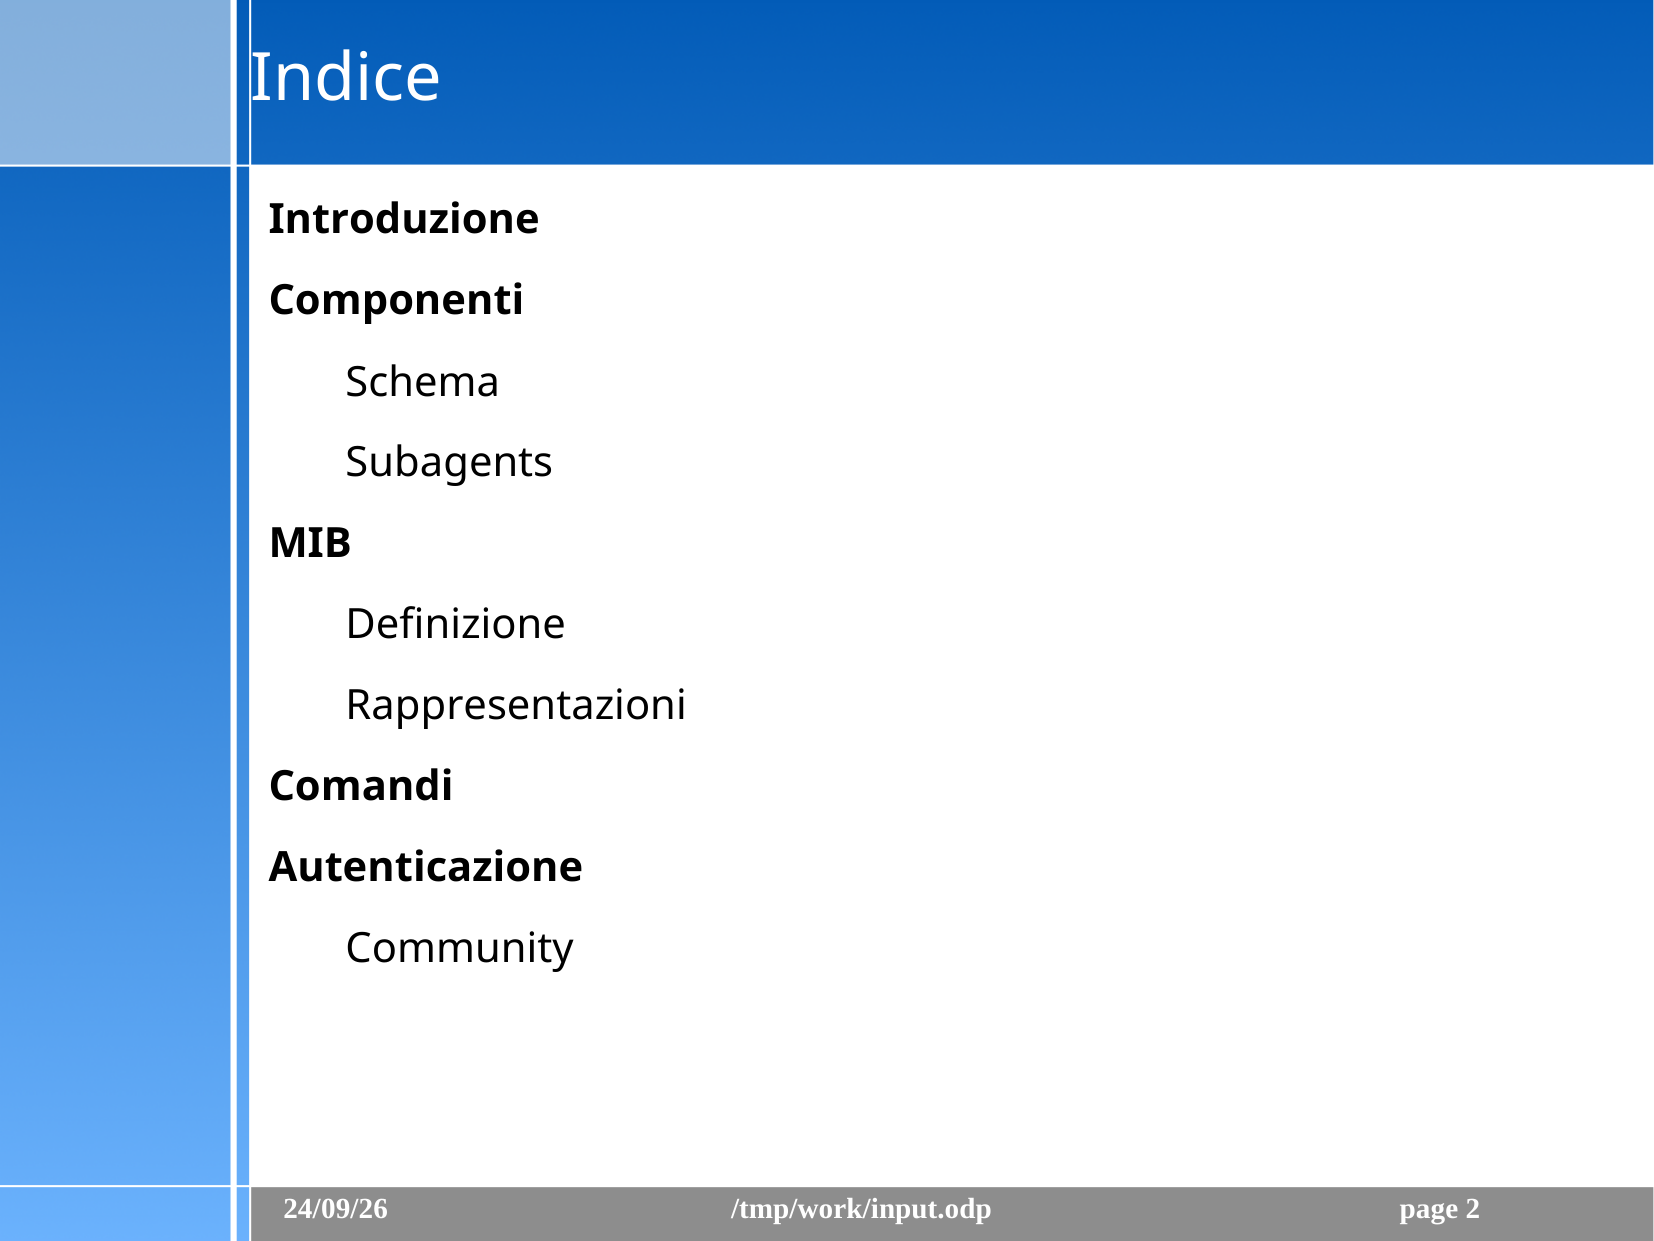

# Indice
Introduzione
Componenti
Schema
Subagents
MIB
Definizione
Rappresentazioni
Comandi
Autenticazione
Community